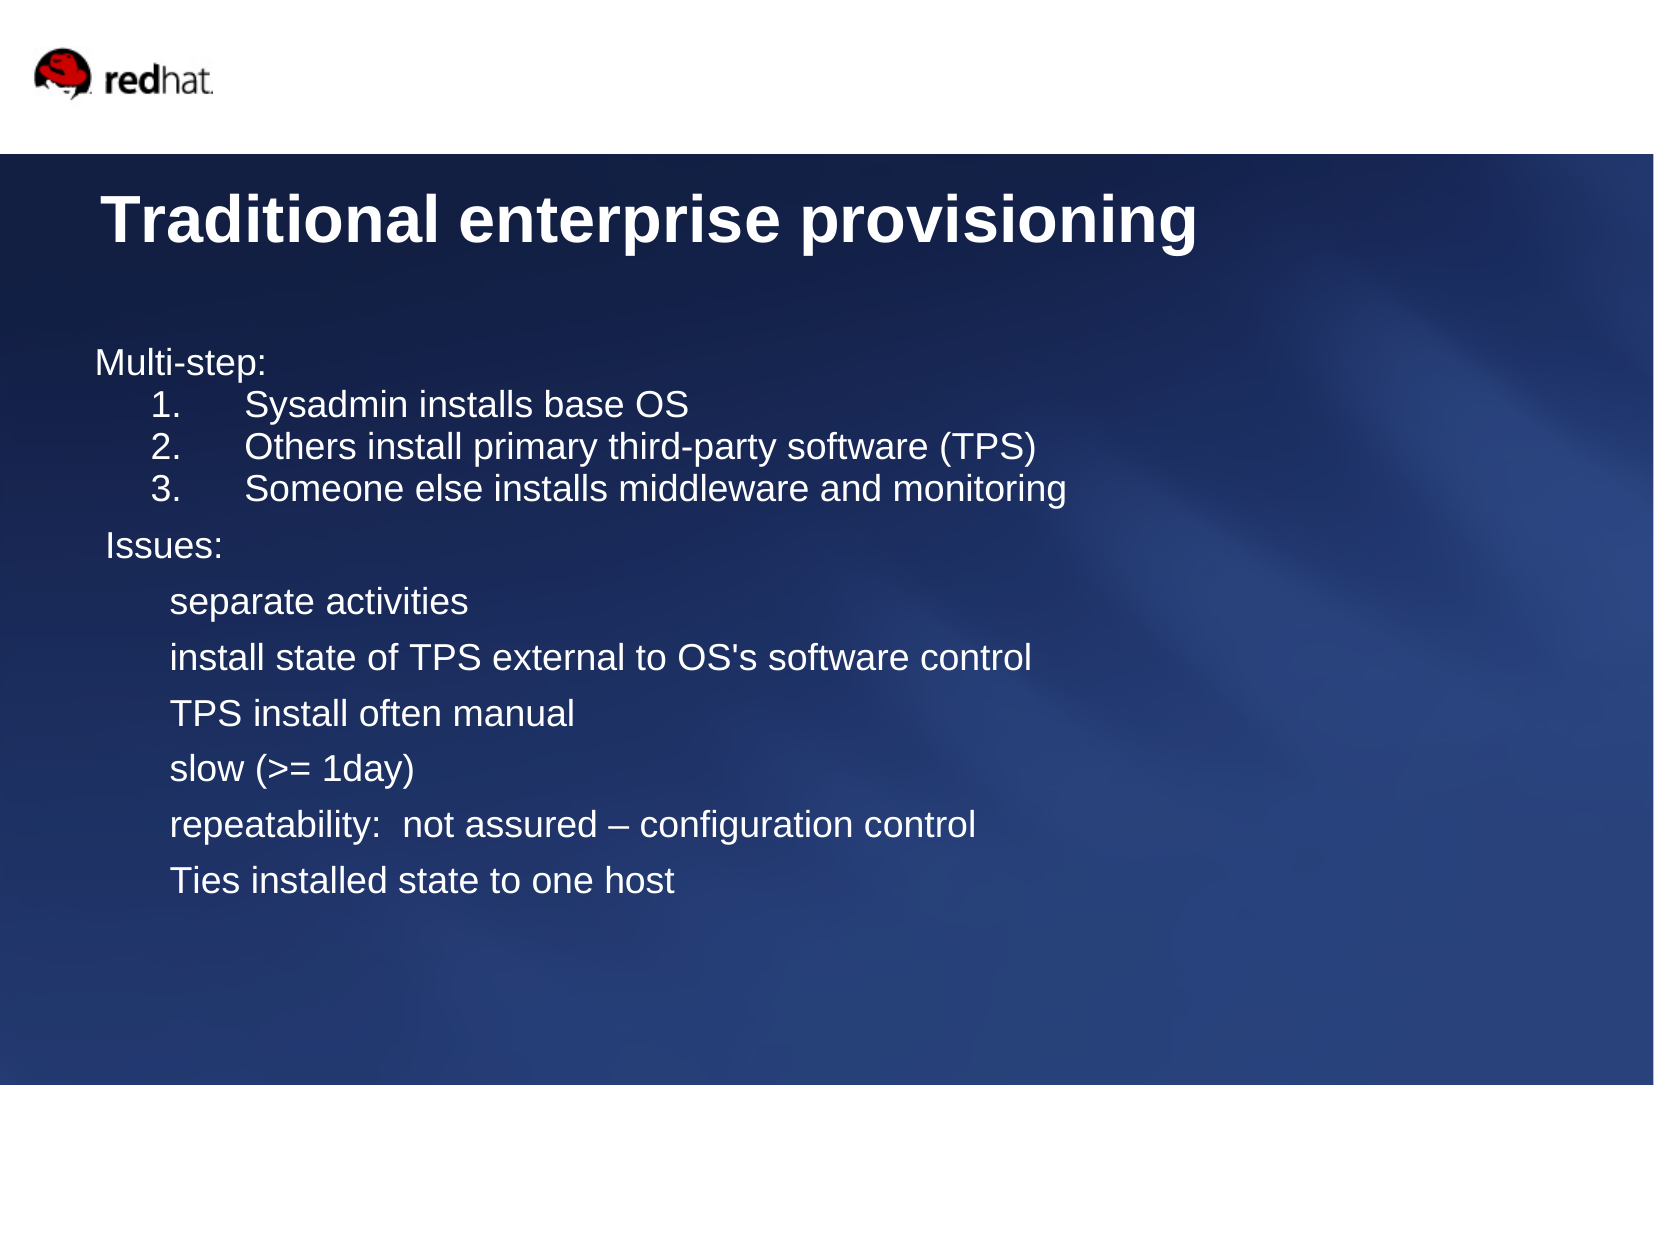

# Traditional enterprise provisioning
Multi-step:
1.	Sysadmin installs base OS
2. 	Others install primary third-party software (TPS)
3.	Someone else installs middleware and monitoring
 Issues:
separate activities
install state of TPS external to OS's software control
TPS install often manual
slow (>= 1day)
repeatability: not assured – configuration control
Ties installed state to one host